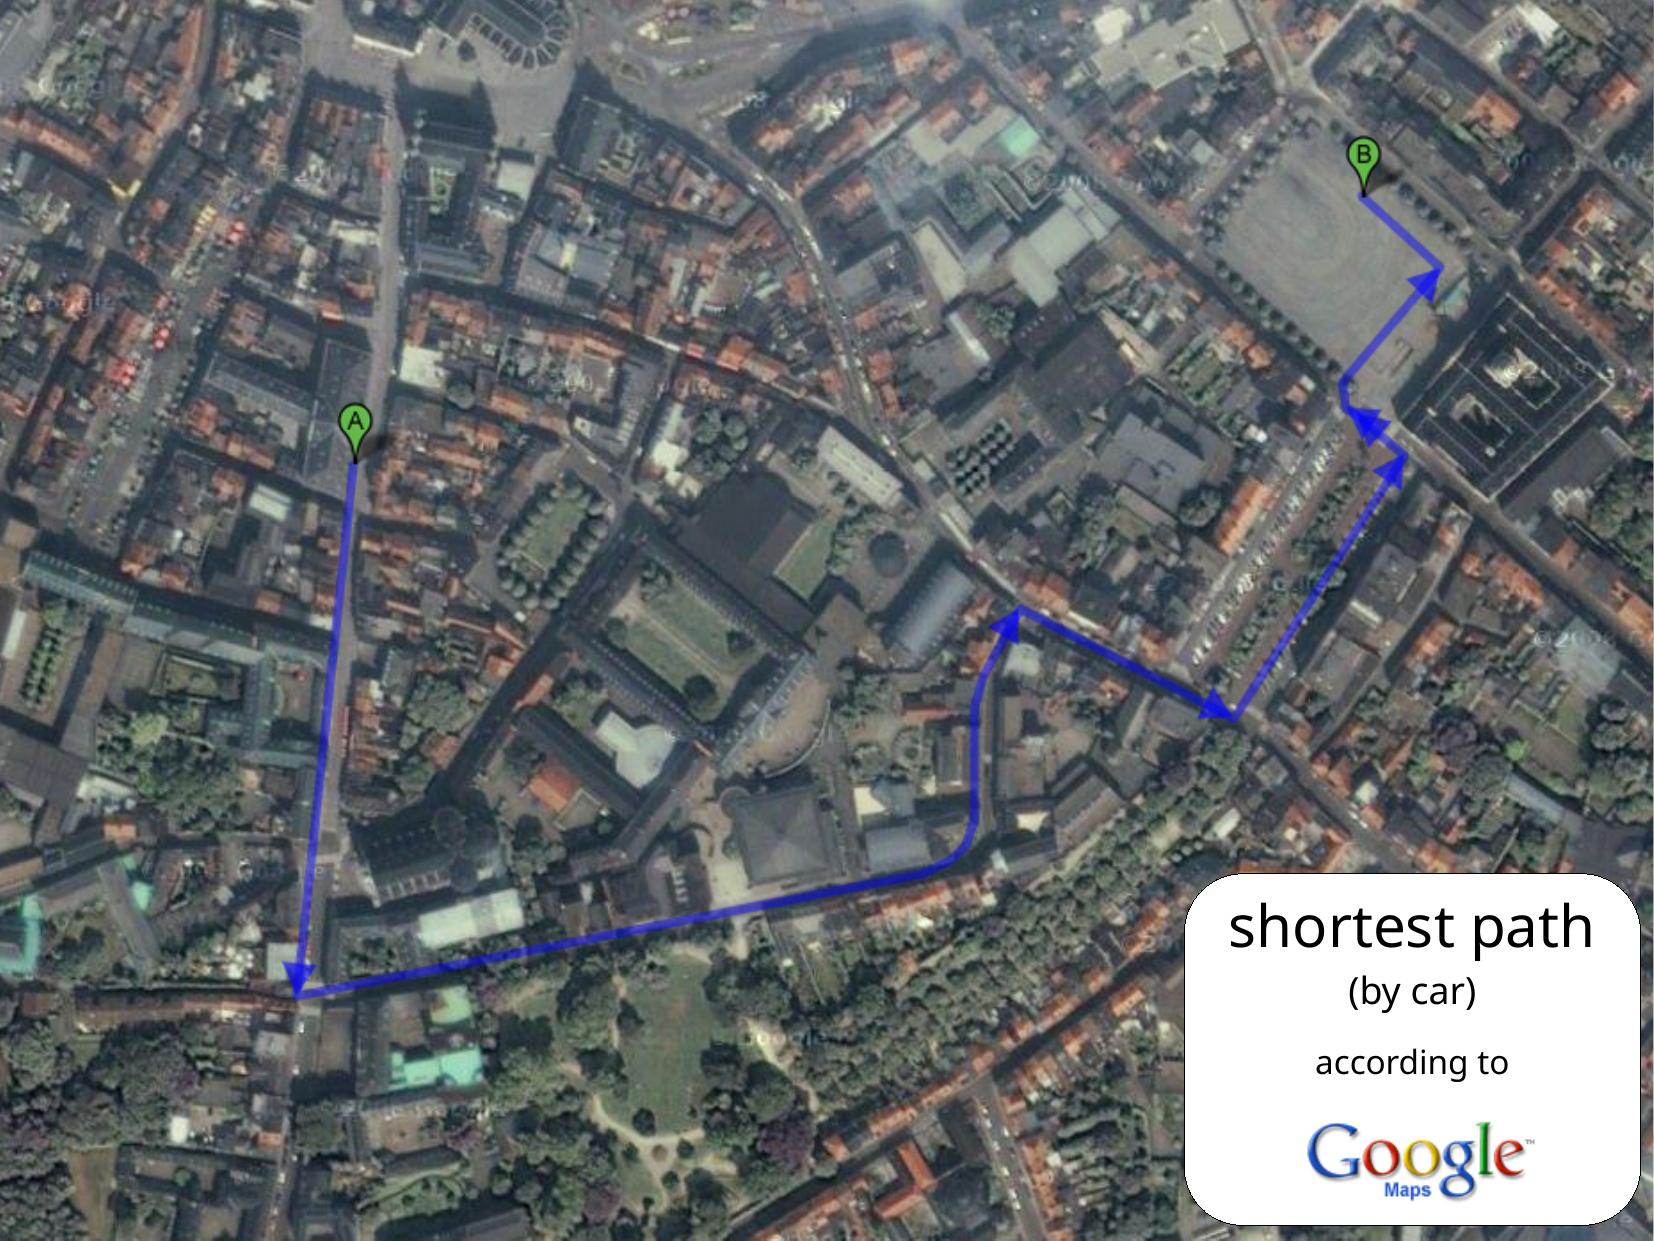

shortest path
(by car)
according to
5